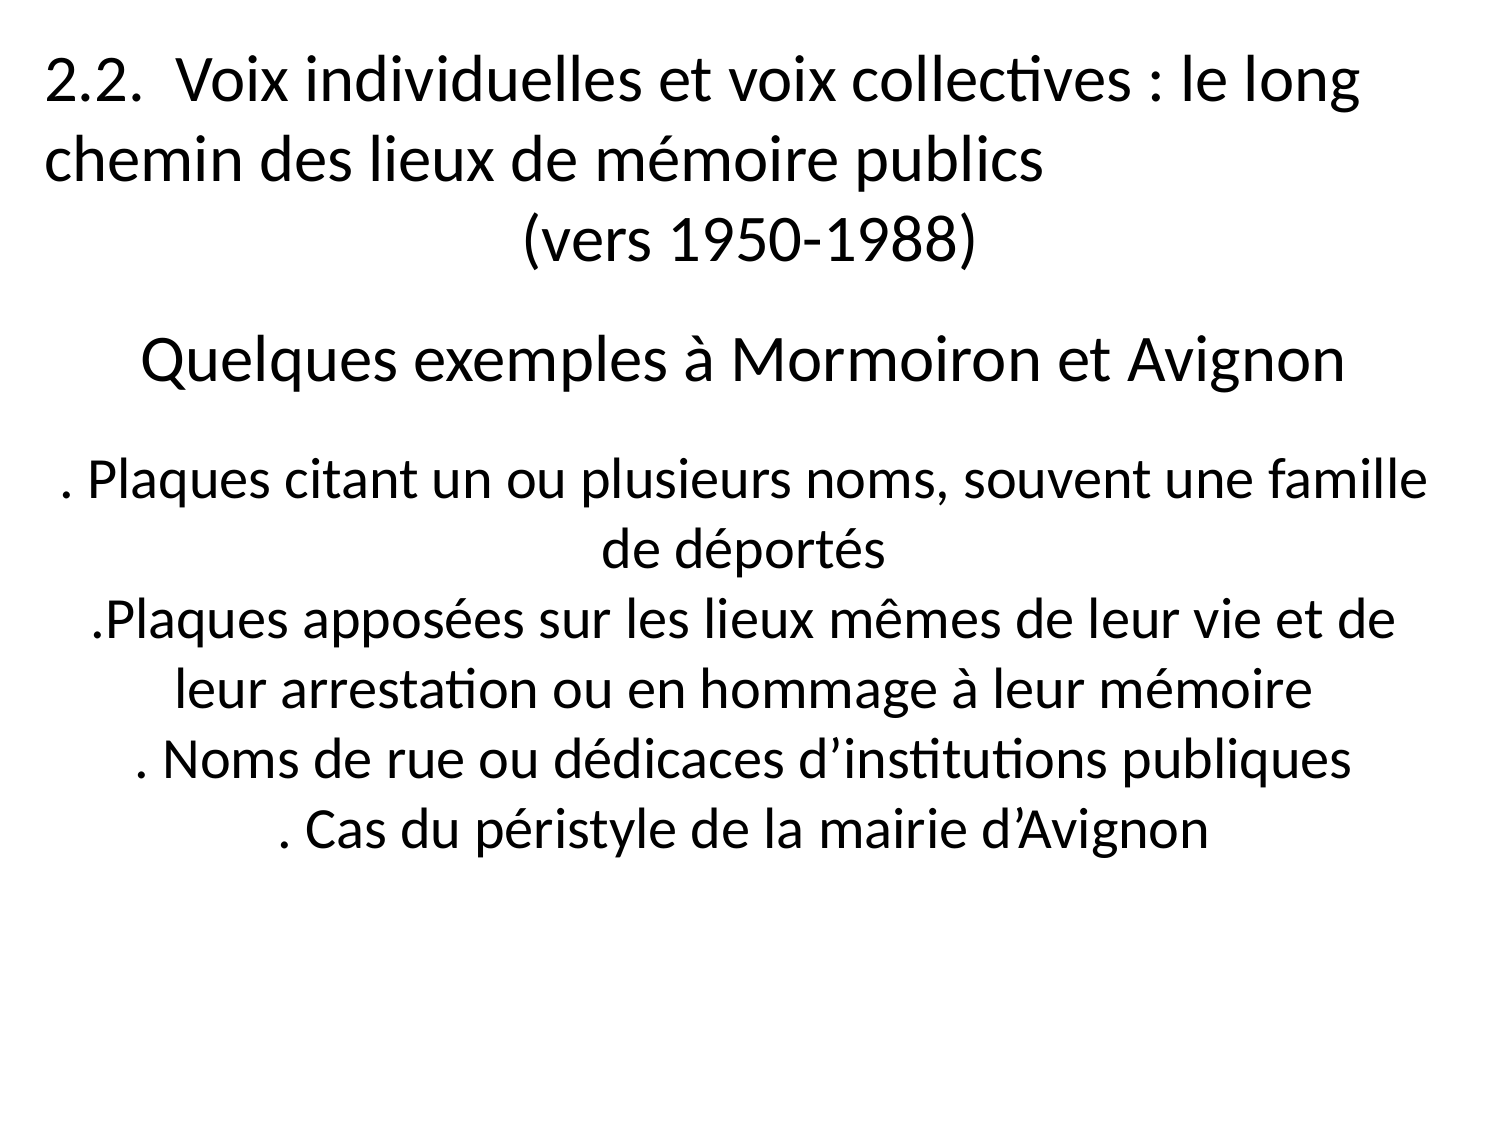

2.2. Voix individuelles et voix collectives : le long chemin des lieux de mémoire publics
(vers 1950-1988)
Quelques exemples à Mormoiron et Avignon
. Plaques citant un ou plusieurs noms, souvent une famille de déportés
.Plaques apposées sur les lieux mêmes de leur vie et de leur arrestation ou en hommage à leur mémoire
. Noms de rue ou dédicaces d’institutions publiques
. Cas du péristyle de la mairie d’Avignon